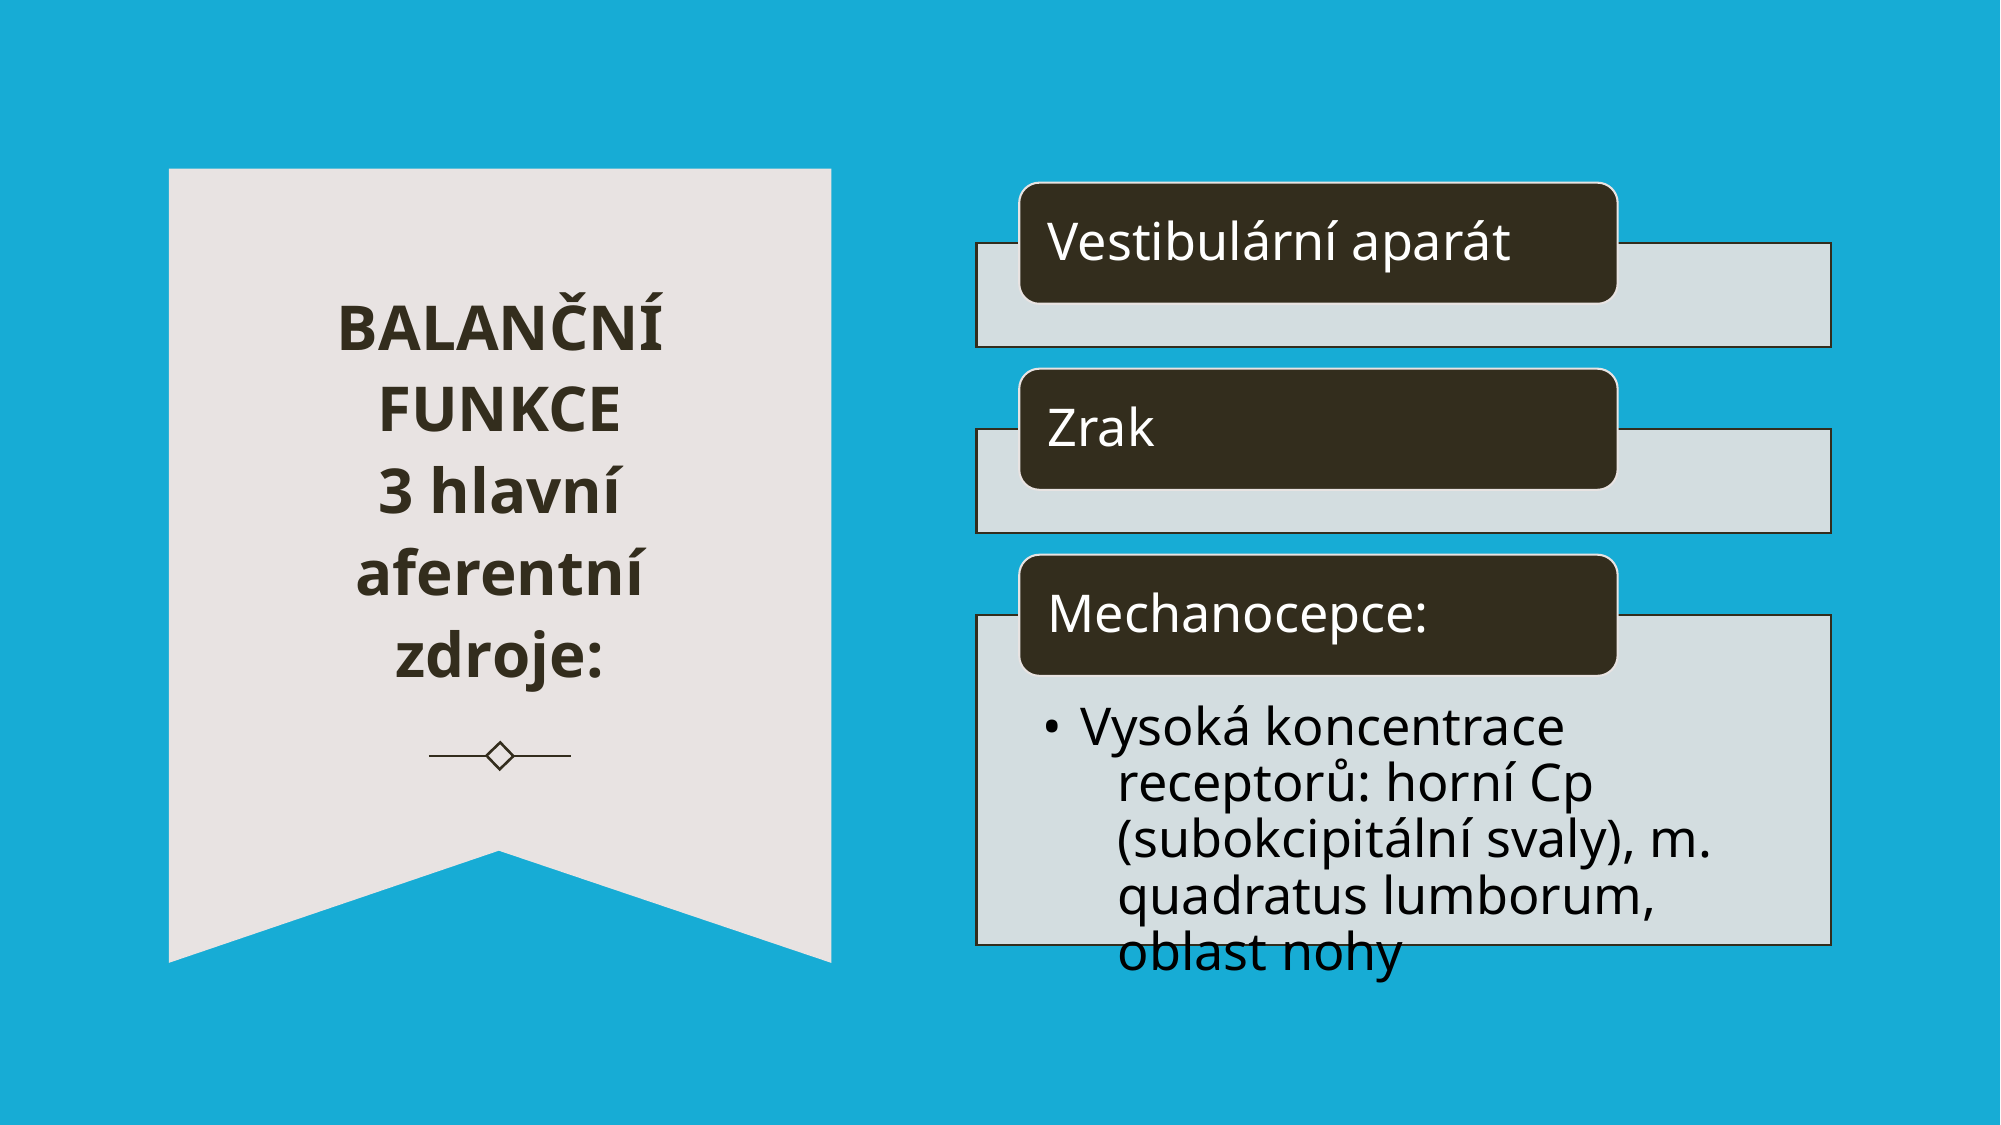

Vestibulární aparát
Zrak
Mechanocepce:
Vysoká koncentrace receptorů: horní Cp (subokcipitální svaly), m. quadratus lumborum, oblast nohy
# BALANČNÍ FUNKCE 3 hlavní aferentní zdroje: